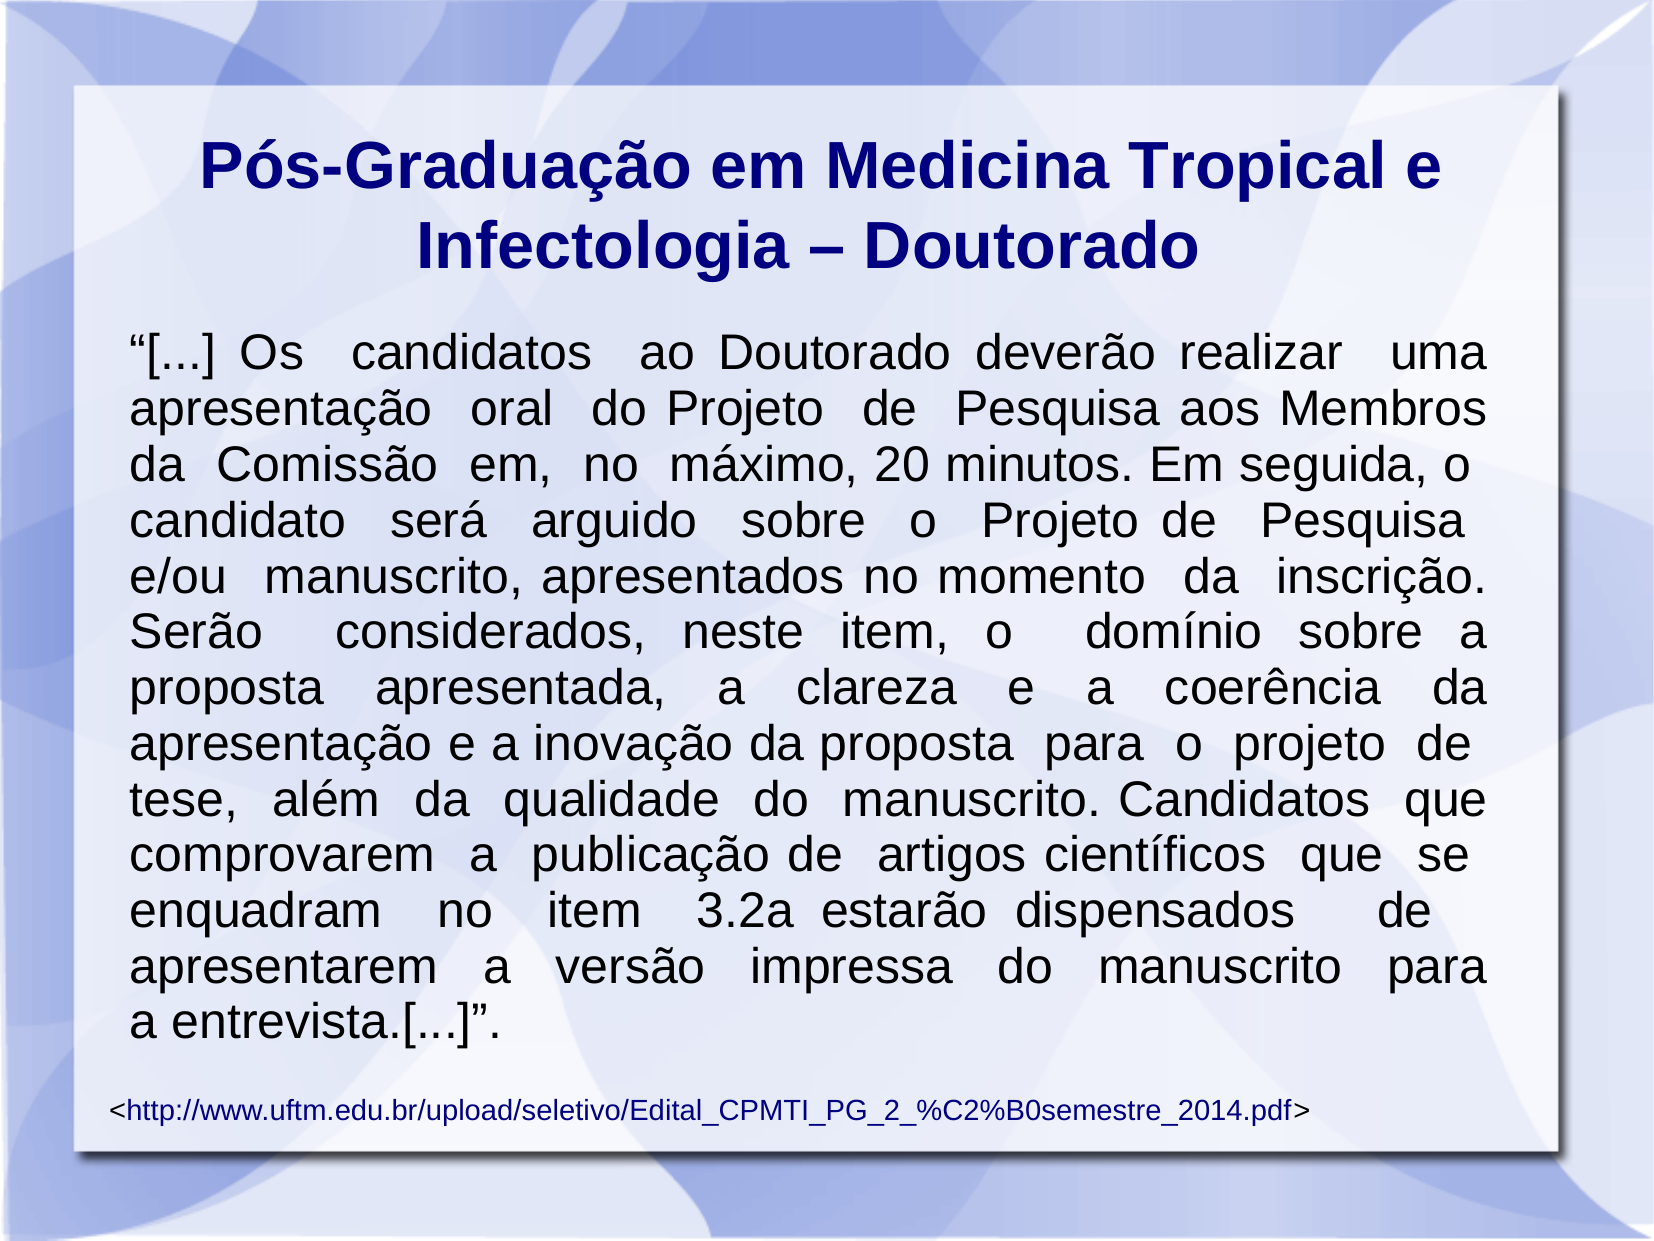

# Pós-Graduação em Medicina Tropical e Infectologia – Doutorado
“[...] Os candidatos ao Doutorado deverão realizar uma apresentação oral do Projeto de Pesquisa aos Membros da Comissão em, no máximo, 20 minutos. Em seguida, o candidato será arguido sobre o Projeto de Pesquisa e/ou manuscrito, apresentados no momento da inscrição. Serão considerados, neste item, o domínio sobre a proposta apresentada, a clareza e a coerência da apresentação e a inovação da proposta para o projeto de tese, além da qualidade do manuscrito. Candidatos que comprovarem a publicação de artigos científicos que se enquadram no item 3.2a estarão dispensados de apresentarem a versão impressa do manuscrito para a entrevista.[...]”.
<http://www.uftm.edu.br/upload/seletivo/Edital_CPMTI_PG_2_%C2%B0semestre_2014.pdf>